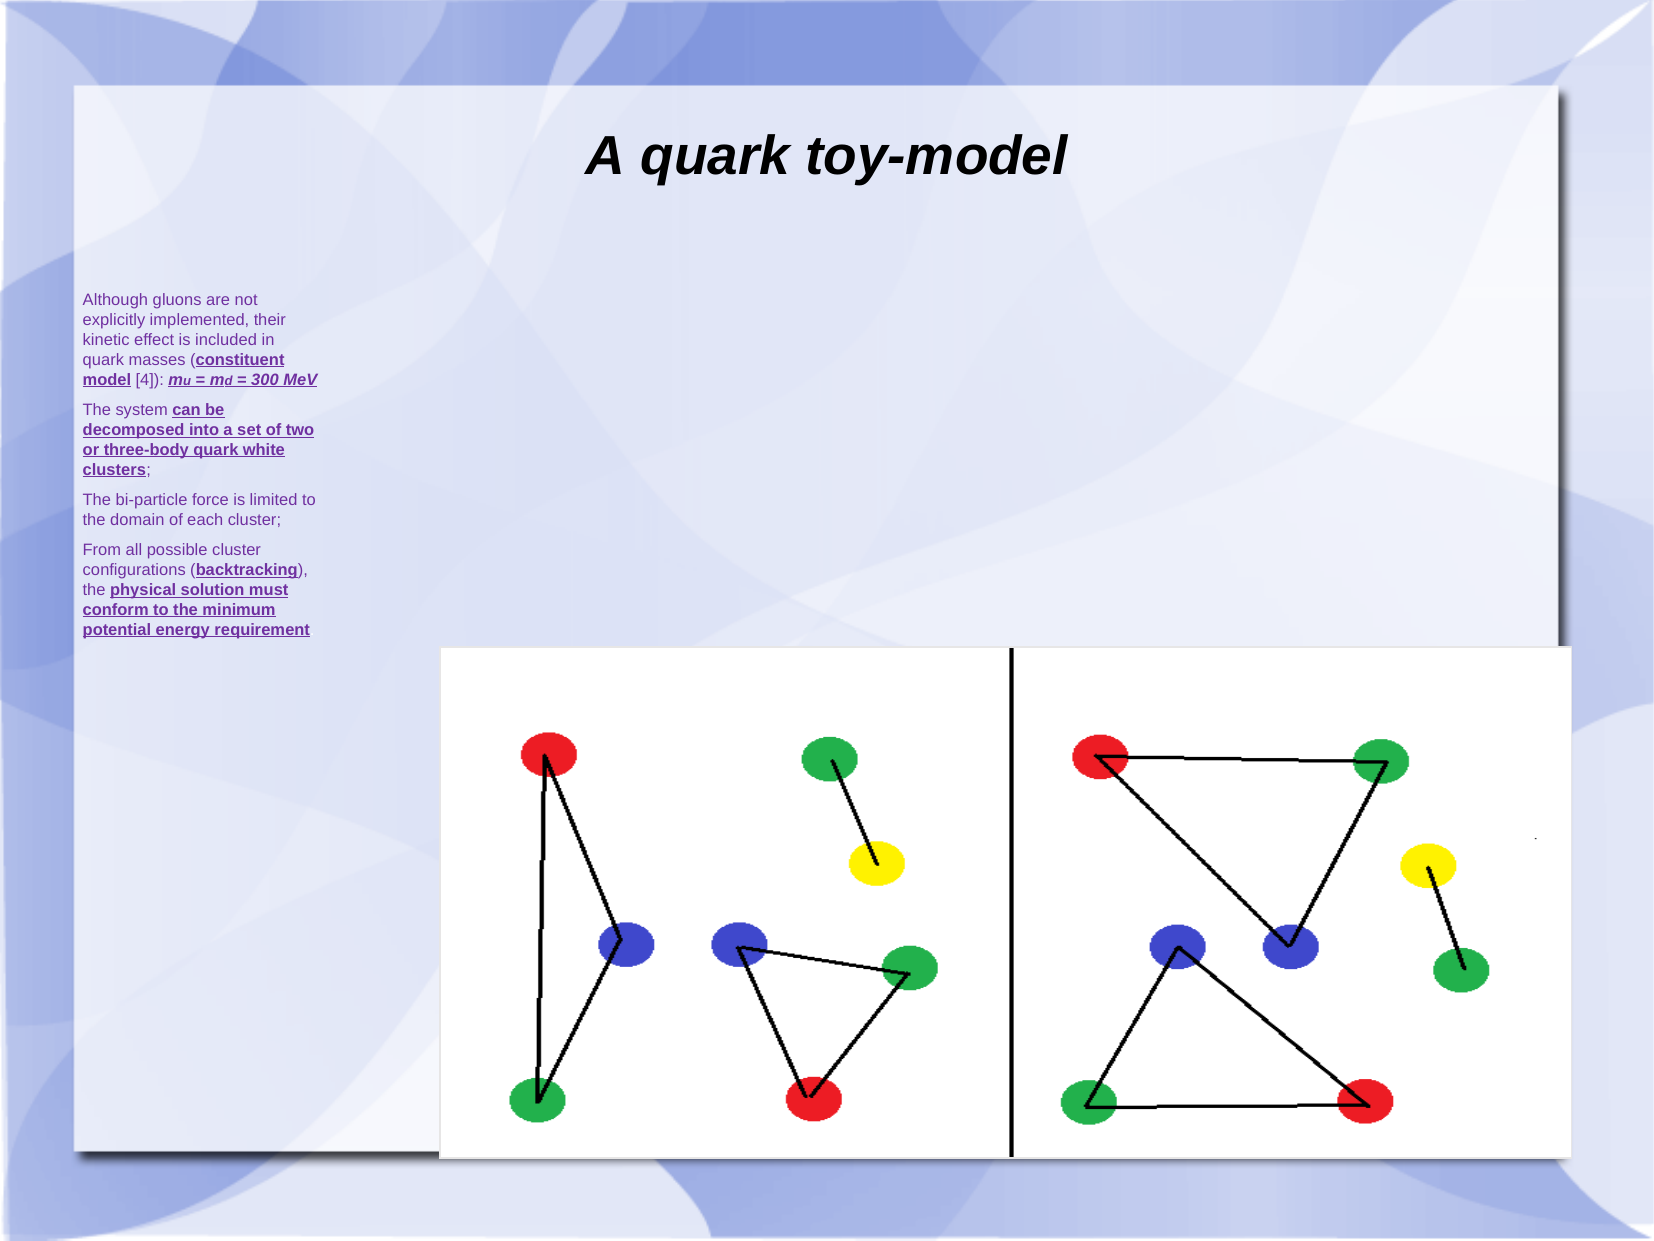

# A quark toy-model
Although gluons are not explicitly implemented, their kinetic effect is included in quark masses (constituent model [4]): mu = md = 300 MeV
The system can be decomposed into a set of two or three-body quark white clusters;
The bi-particle force is limited to the domain of each cluster;
From all possible cluster configurations (backtracking), the physical solution must conform to the minimum potential energy requirement.